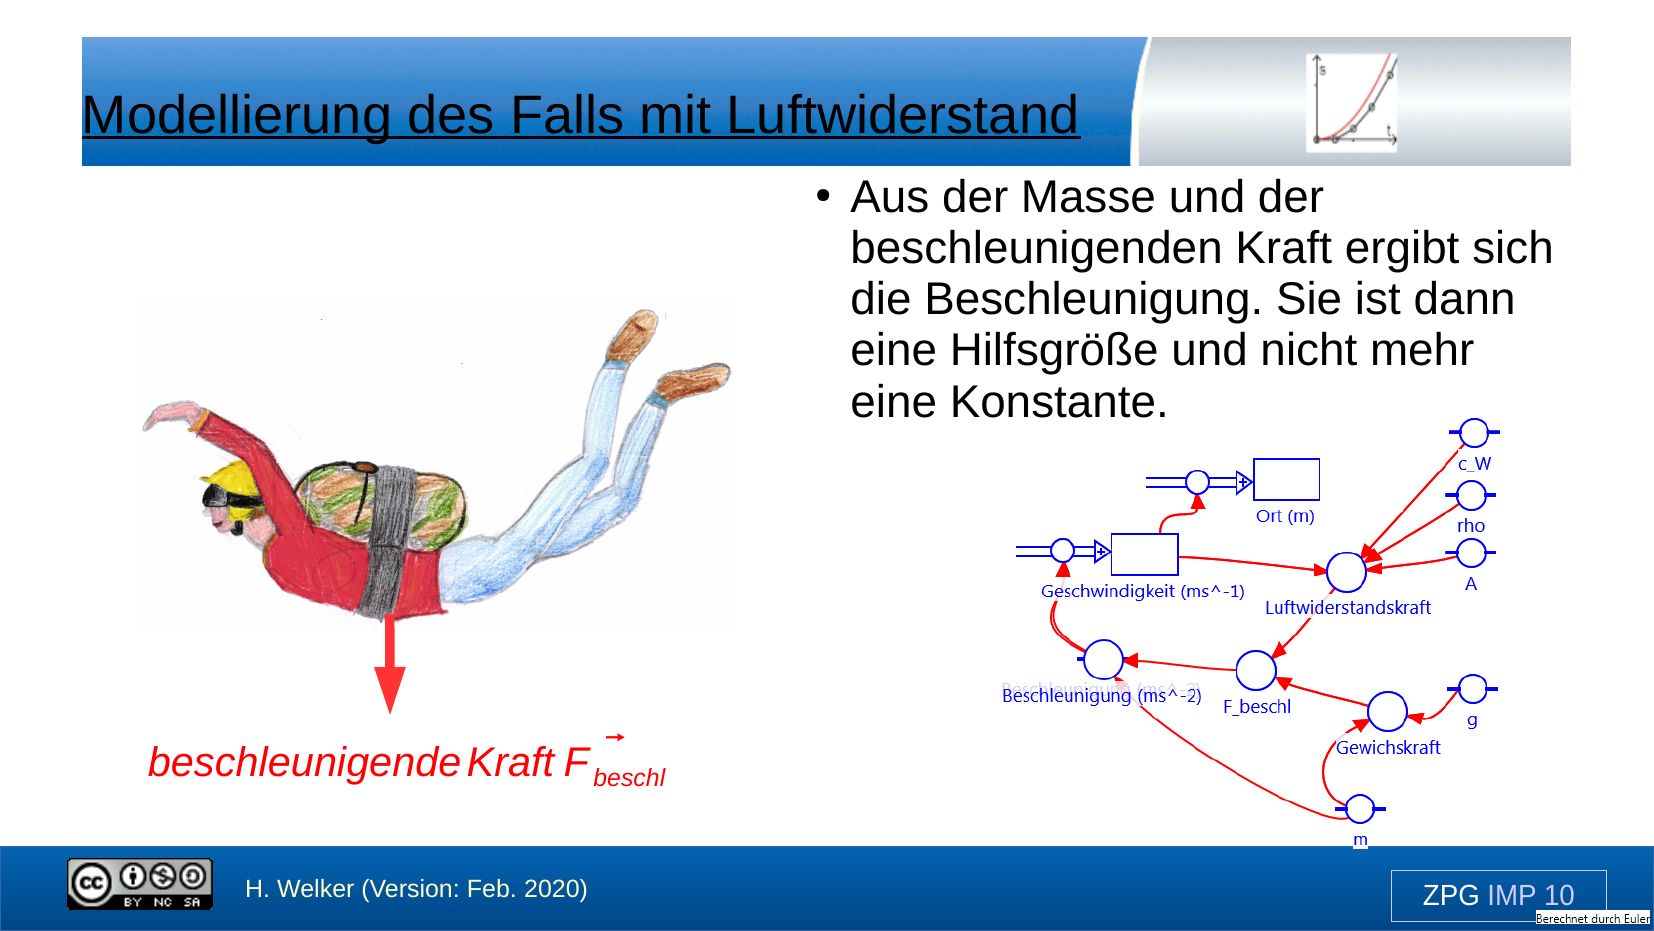

# Modellierung des Falls mit Luftwiderstand
Aus der Masse und der beschleunigenden Kraft ergibt sich die Beschleunigung. Sie ist dann eine Hilfsgröße und nicht mehr eine Konstante.